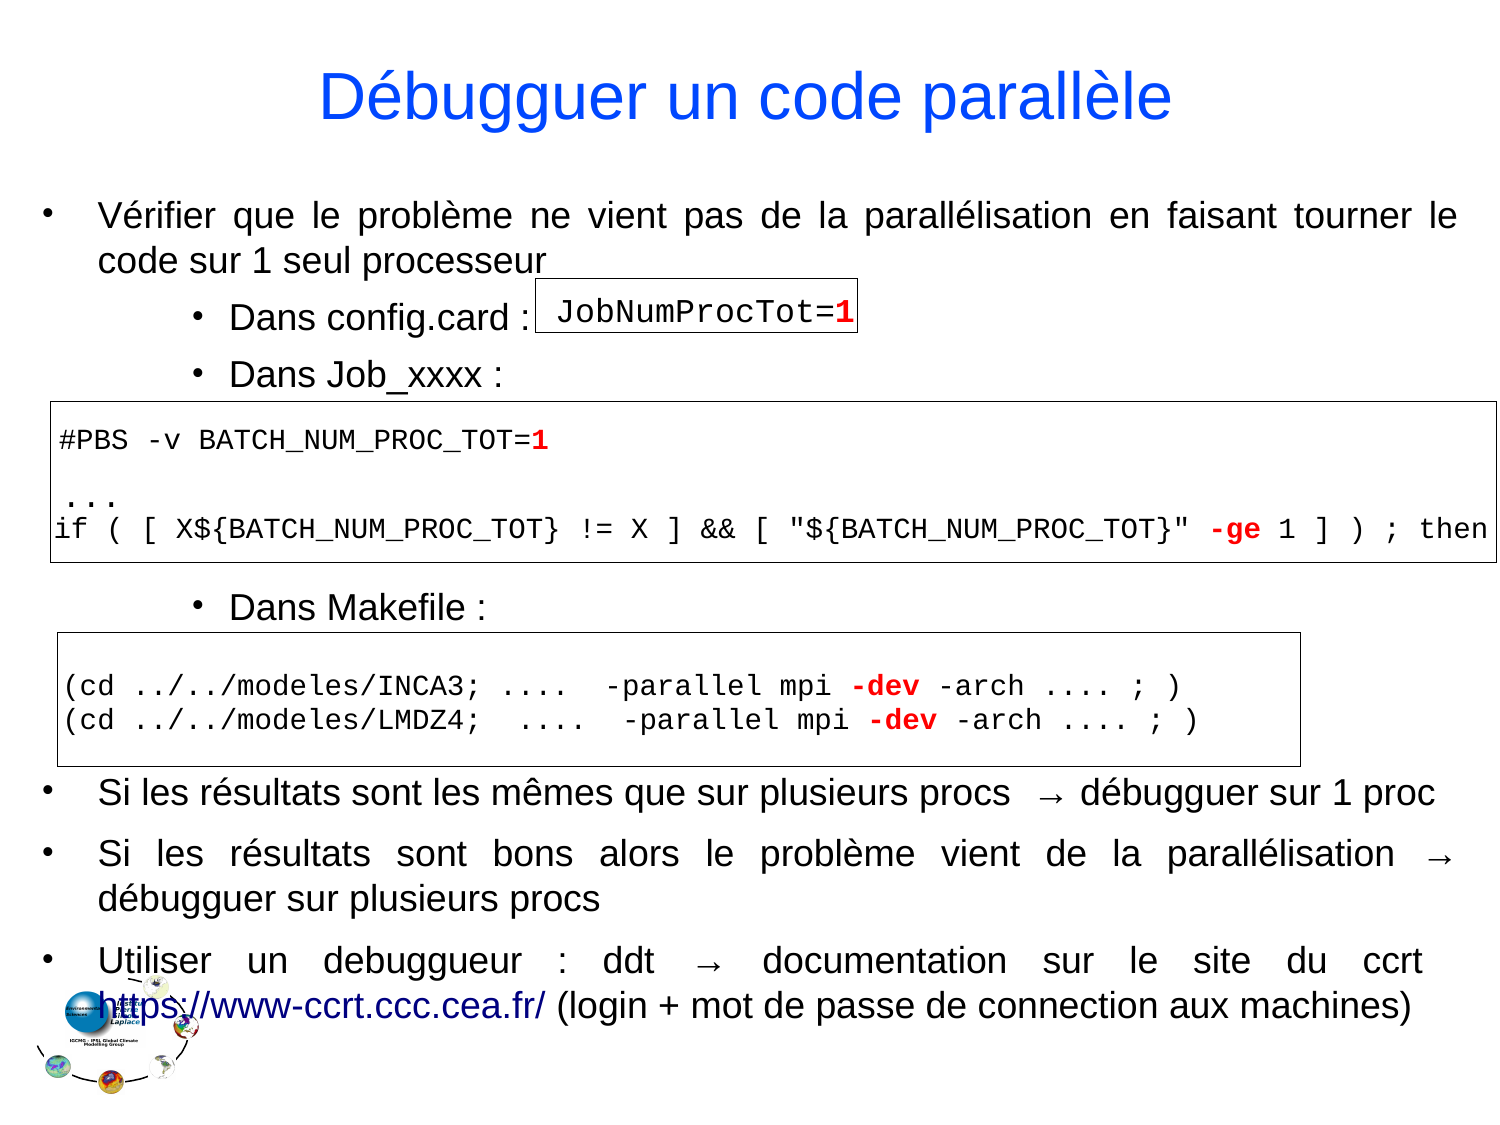

# Débugguer un code parallèle
Vérifier que le problème ne vient pas de la parallélisation en faisant tourner le code sur 1 seul processeur
Dans config.card :
Dans Job_xxxx :
 ...
Dans Makefile :
Si les résultats sont les mêmes que sur plusieurs procs → débugguer sur 1 proc
Si les résultats sont bons alors le problème vient de la parallélisation → débugguer sur plusieurs procs
Utiliser un debuggueur : ddt → documentation sur le site du ccrt https://www-ccrt.ccc.cea.fr/ (login + mot de passe de connection aux machines)
JobNumProcTot=1
#PBS -v BATCH_NUM_PROC_TOT=1
 if ( [ X${BATCH_NUM_PROC_TOT} != X ] && [ "${BATCH_NUM_PROC_TOT}" -ge 1 ] ) ; then
(cd ../../modeles/INCA3; .... -parallel mpi -dev -arch .... ; )
(cd ../../modeles/LMDZ4; .... -parallel mpi -dev -arch .... ; )